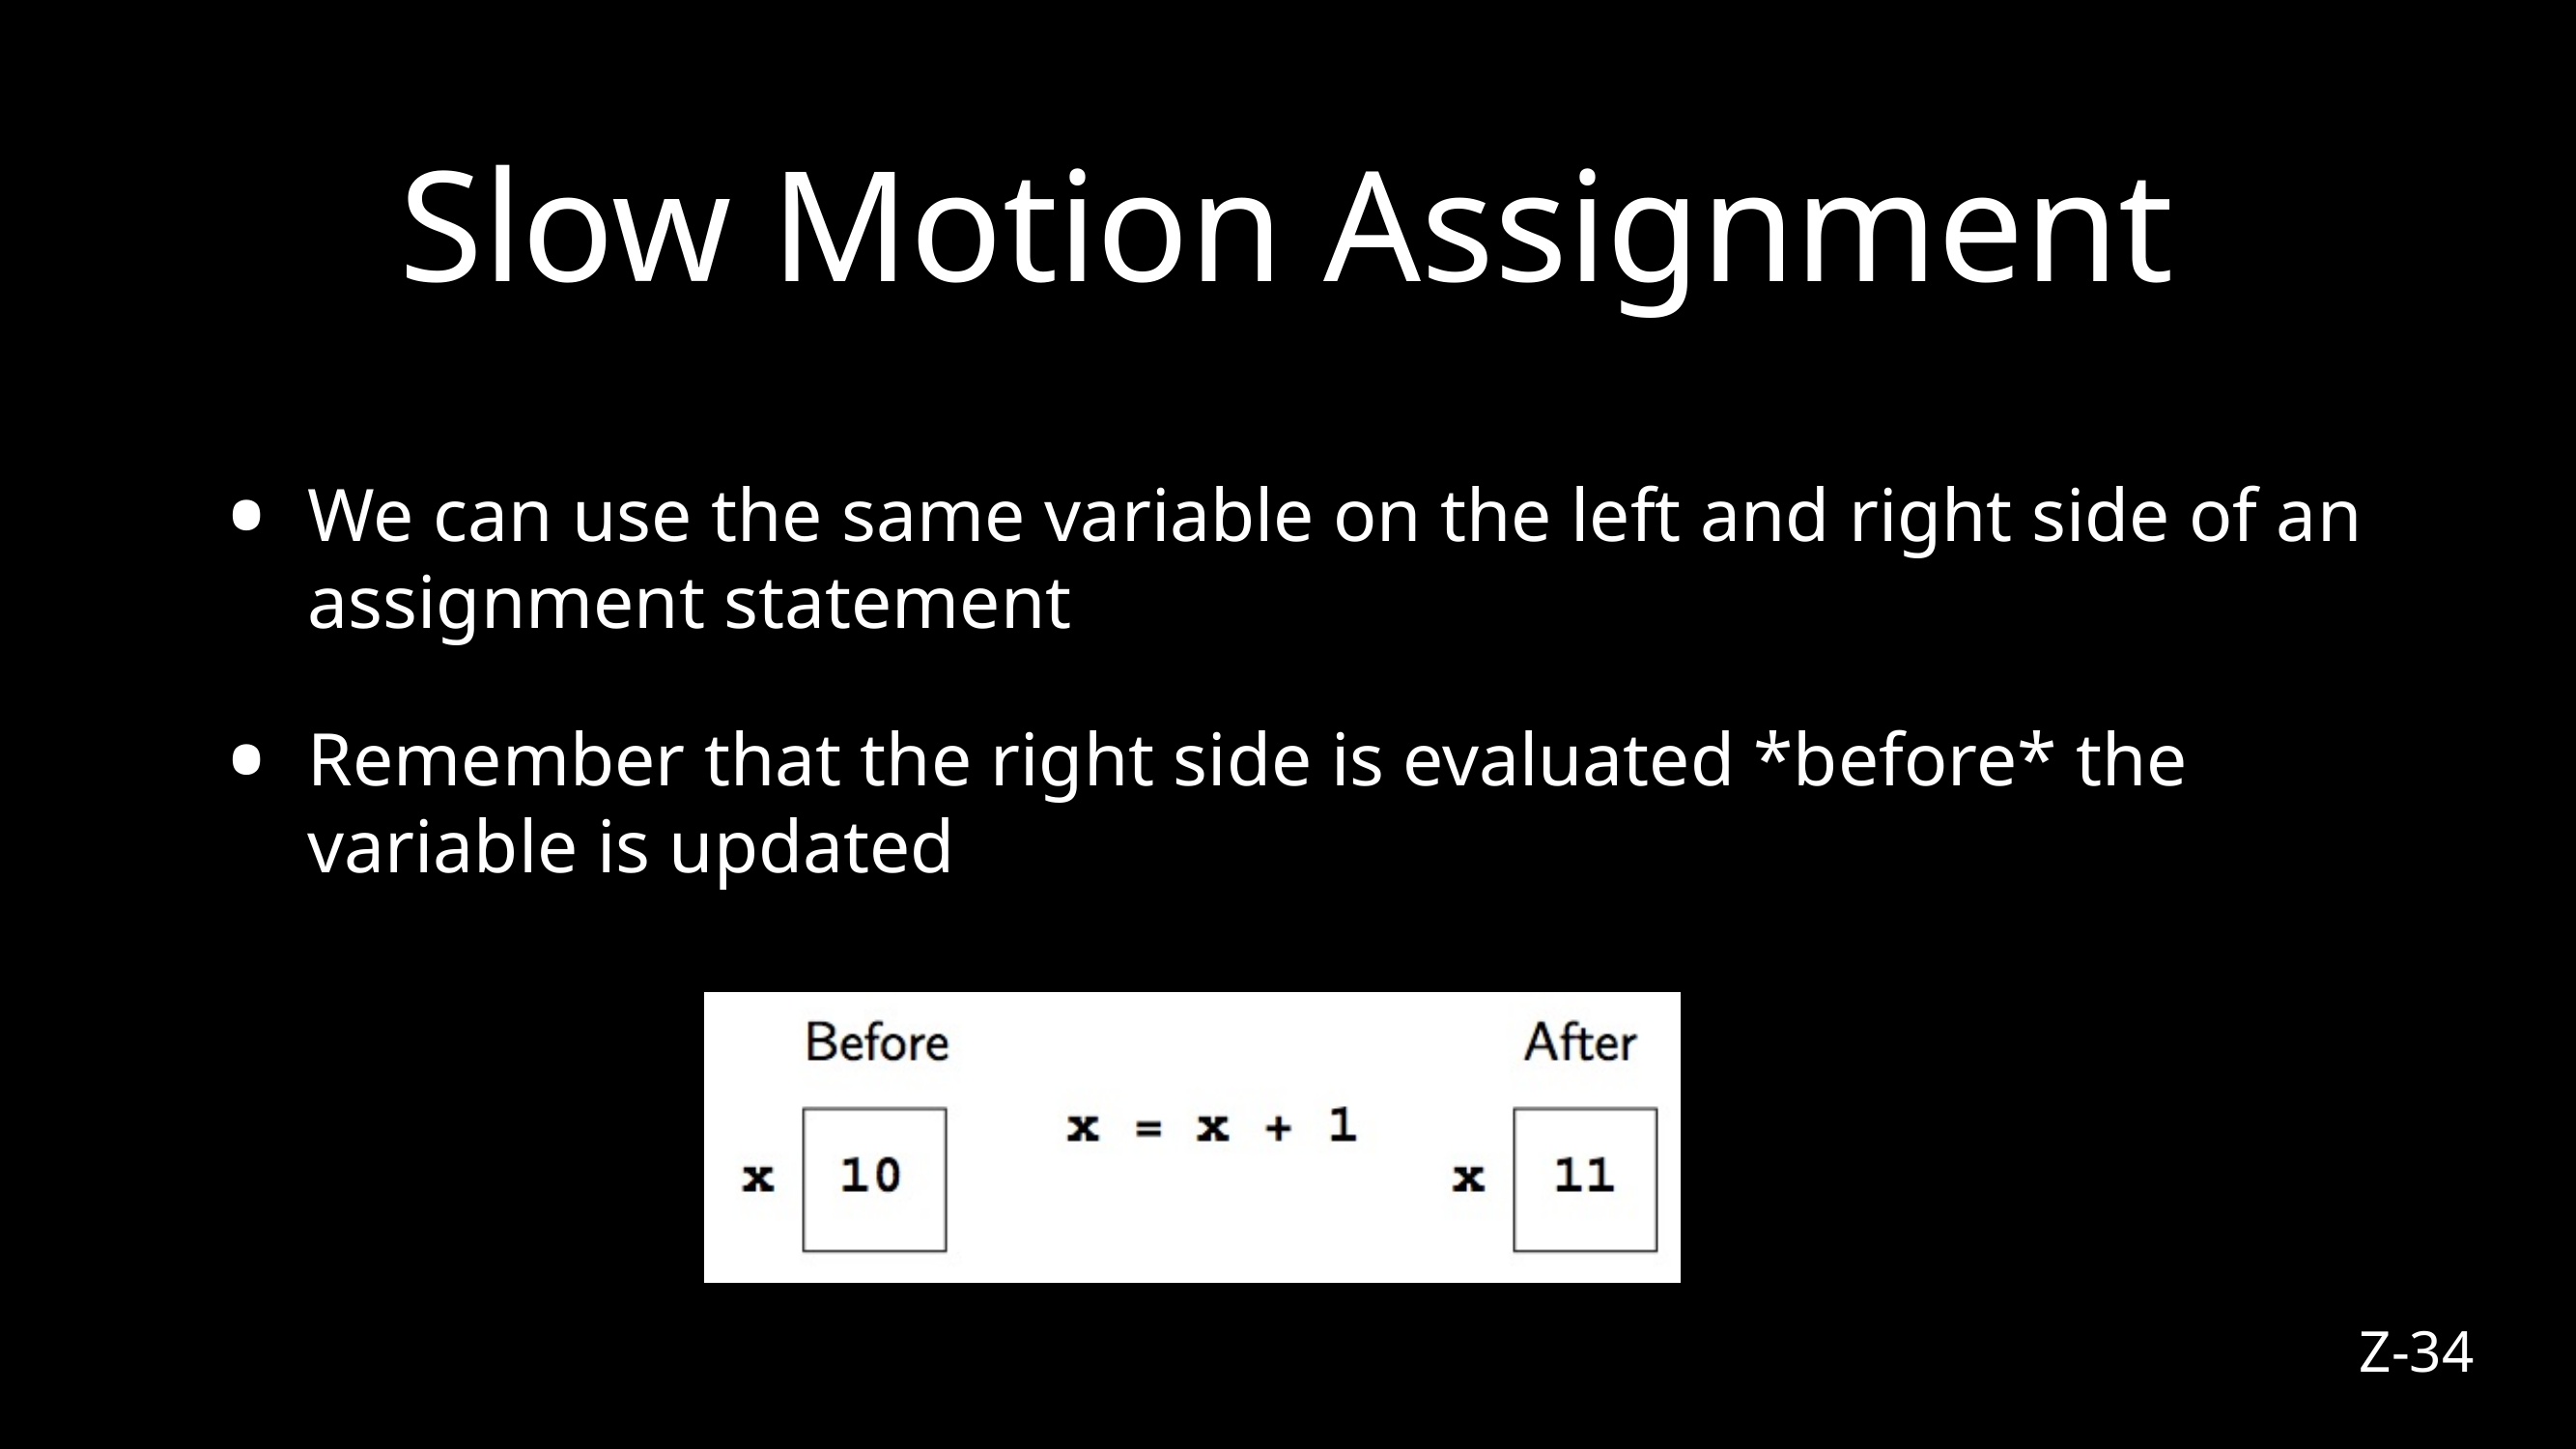

# Slow Motion Assignment
We can use the same variable on the left and right side of an assignment statement
Remember that the right side is evaluated *before* the variable is updated
Z-34